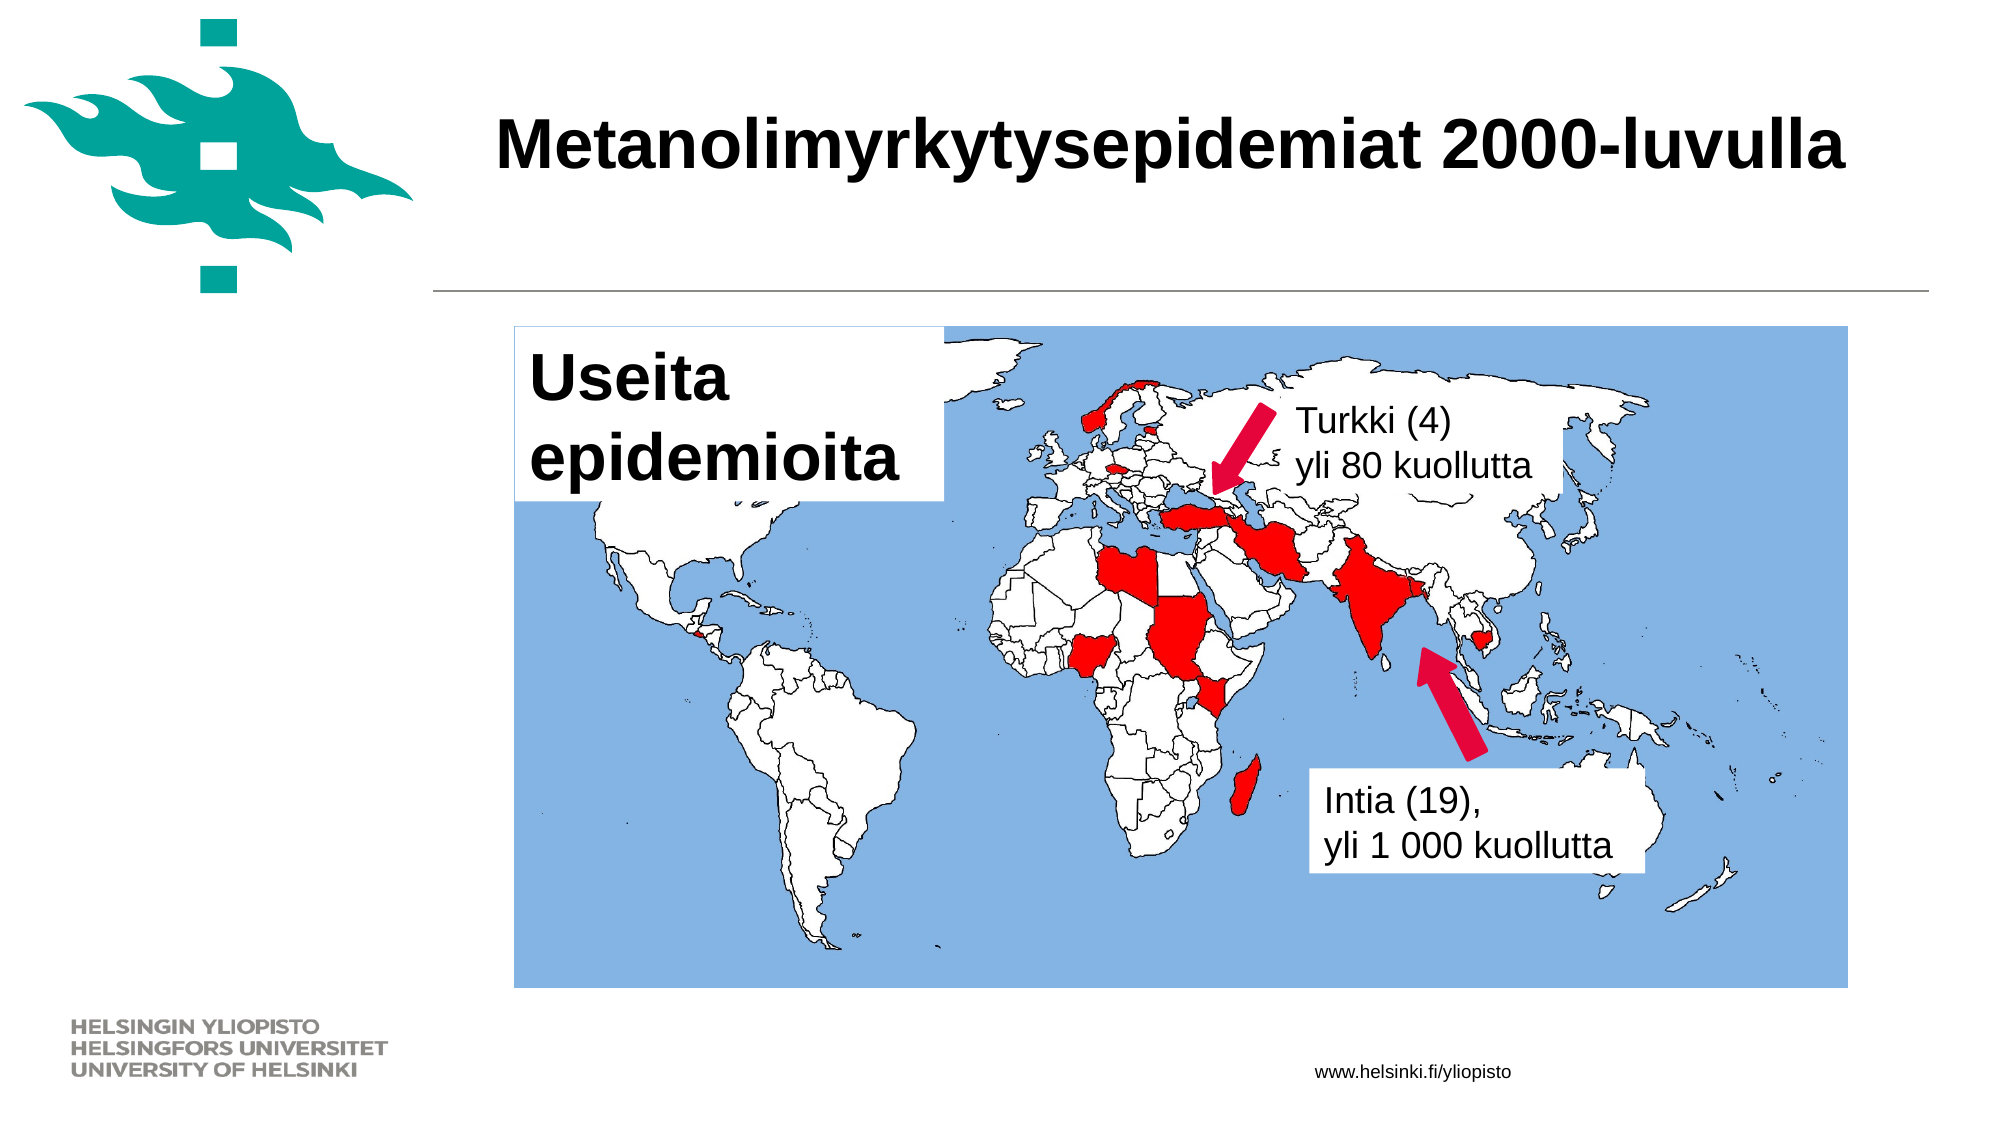

# Metanolimyrkytysepidemiat 2000-luvulla
Useita epidemioita
Turkki (4)
yli 80 kuollutta
Intia (19),
yli 1 000 kuollutta